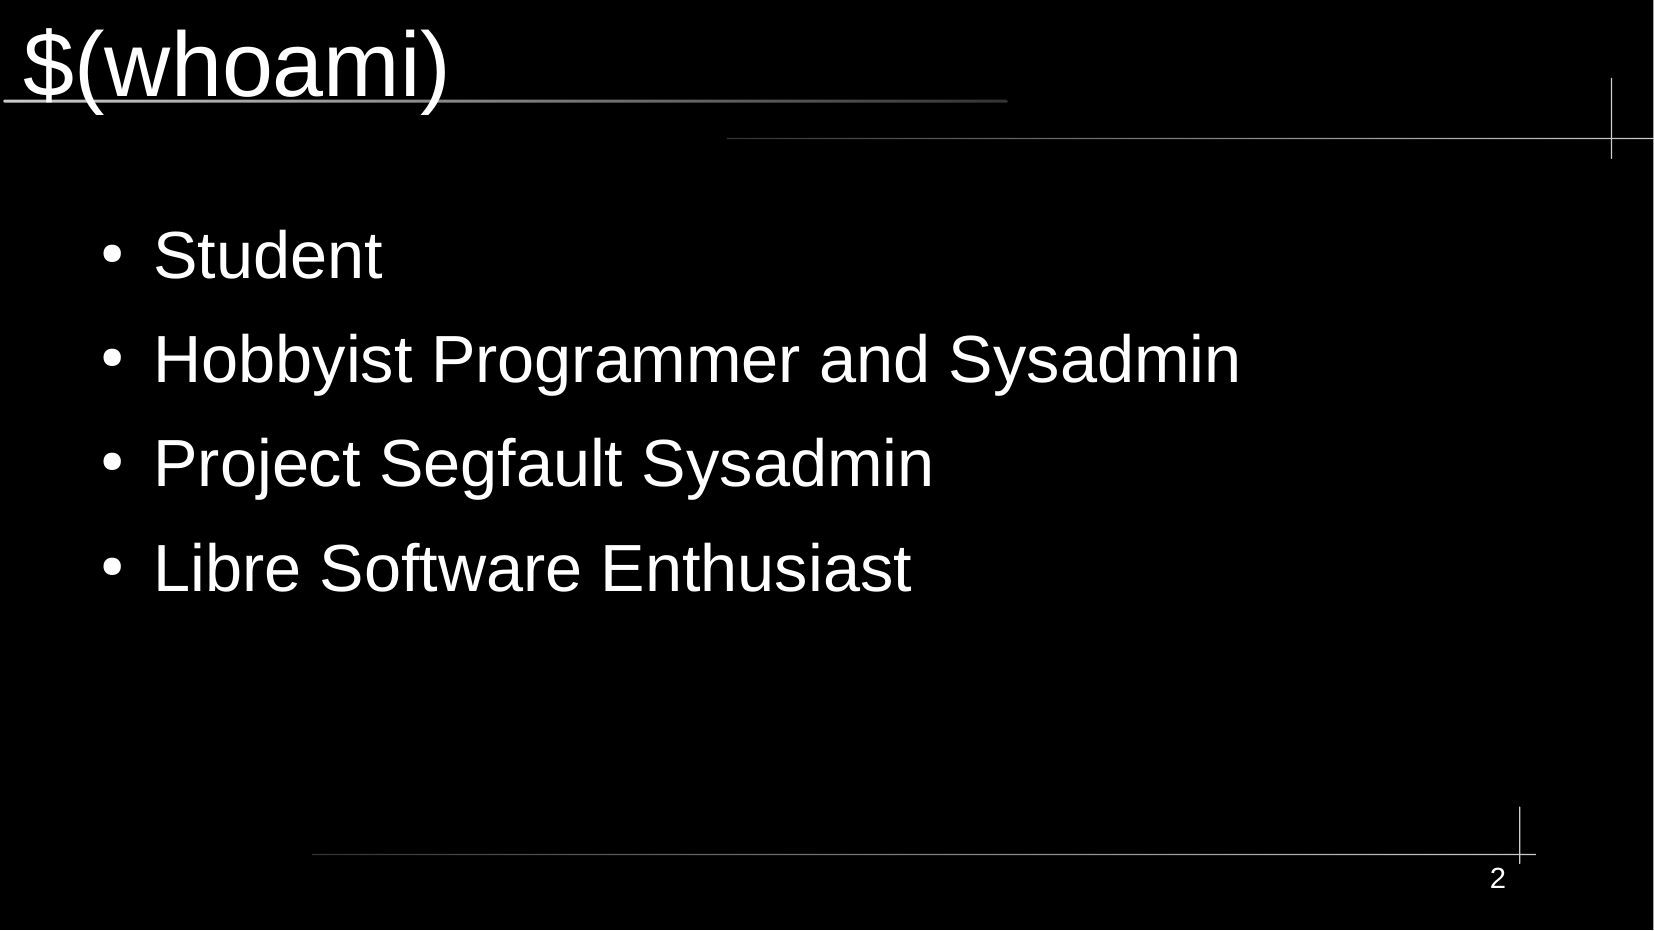

# $(whoami)
Student
Hobbyist Programmer and Sysadmin
Project Segfault Sysadmin
Libre Software Enthusiast
2